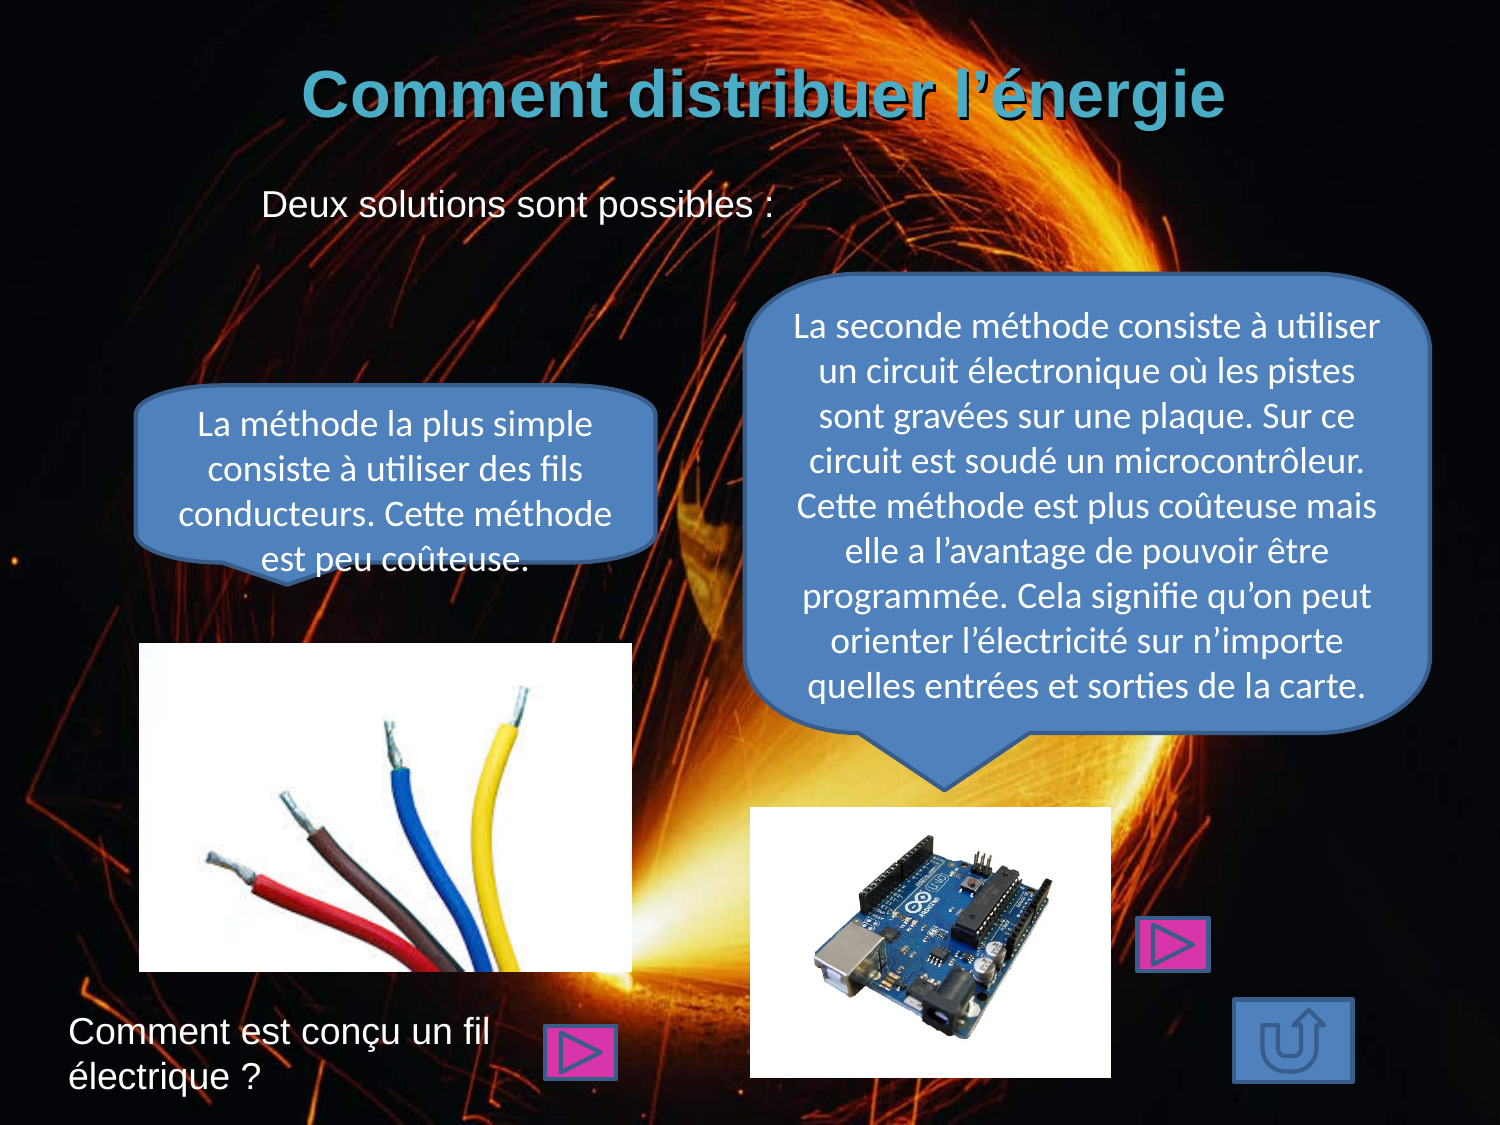

Comment distribuer l’énergie
Deux solutions sont possibles :
La seconde méthode consiste à utiliser un circuit électronique où les pistes sont gravées sur une plaque. Sur ce circuit est soudé un microcontrôleur. Cette méthode est plus coûteuse mais elle a l’avantage de pouvoir être programmée. Cela signifie qu’on peut orienter l’électricité sur n’importe quelles entrées et sorties de la carte.
La méthode la plus simple consiste à utiliser des fils conducteurs. Cette méthode est peu coûteuse.
Comment est conçu un fil électrique ?